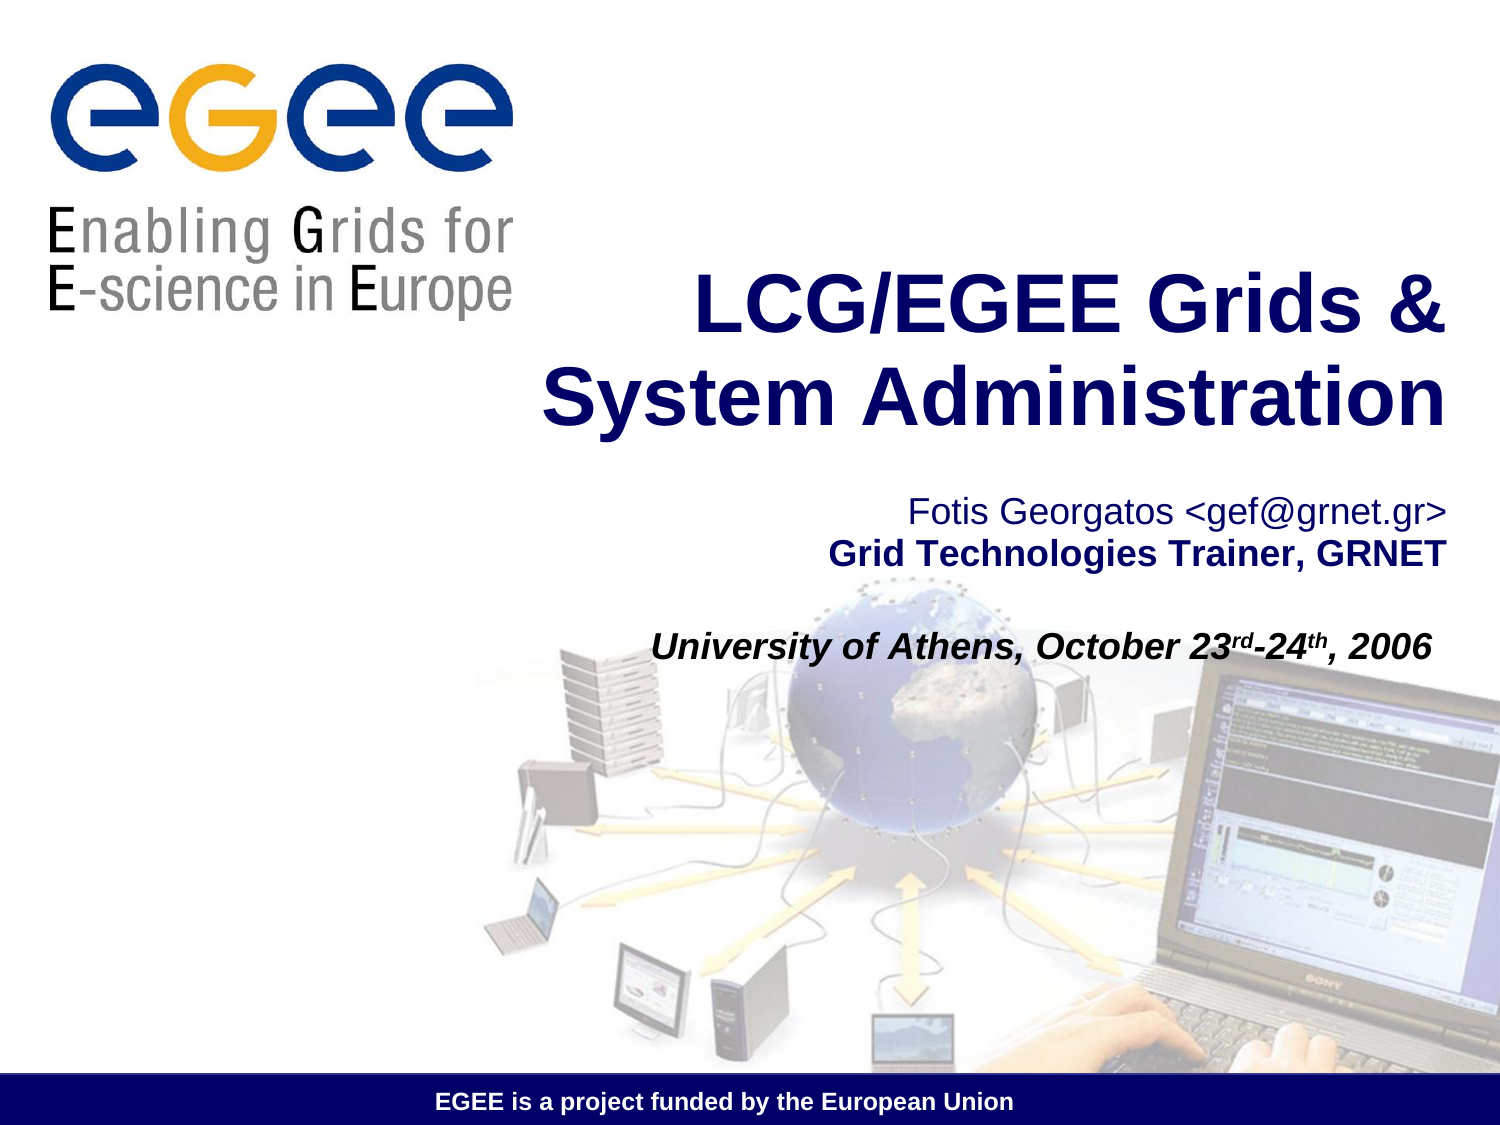

# LCG/EGEE Grids & System Administration Fotis Georgatos <gef@grnet.gr> Grid Technologies Trainer, GRNET
University of Athens, October 23rd-24th, 2006
EGEE is a project funded by the European Union